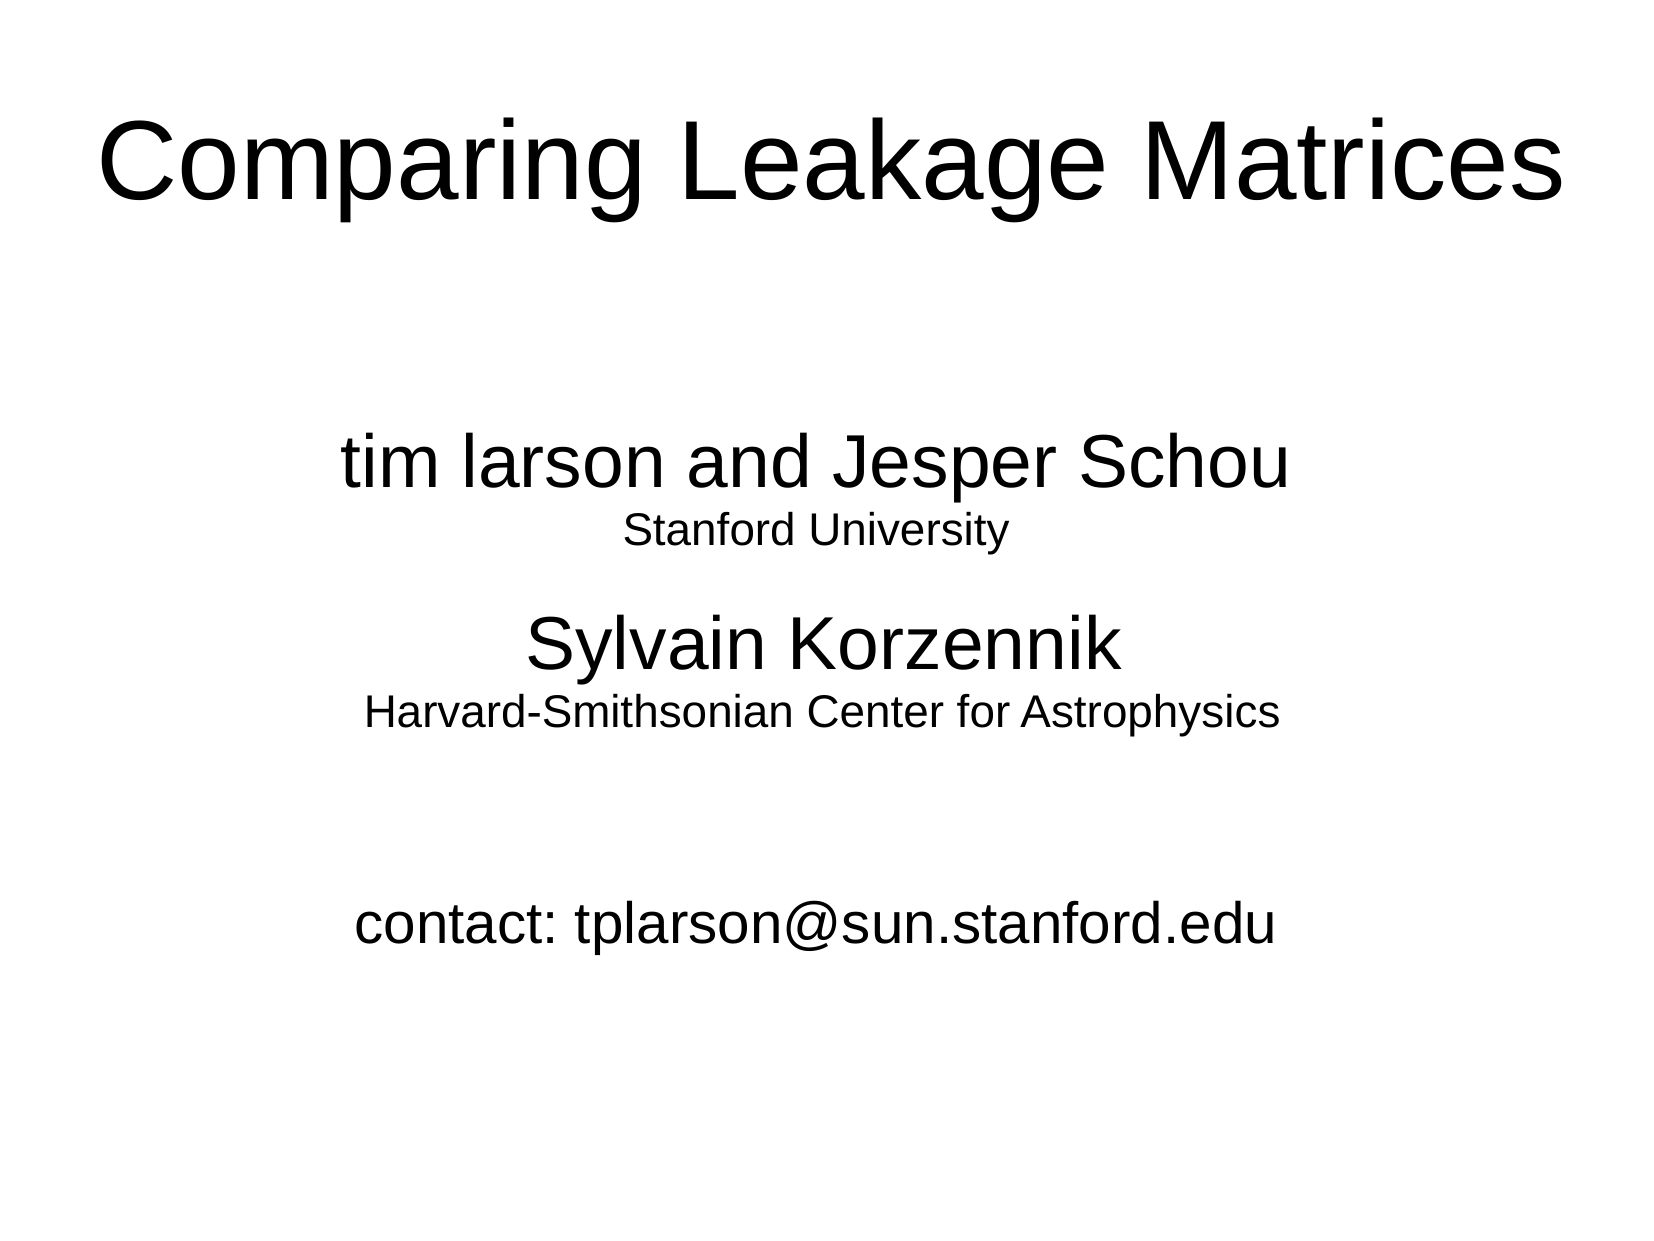

# Comparing Leakage Matrices
tim larson and Jesper Schou
Stanford University
 Sylvain Korzennik
 Harvard-Smithsonian Center for Astrophysics
contact: tplarson@sun.stanford.edu